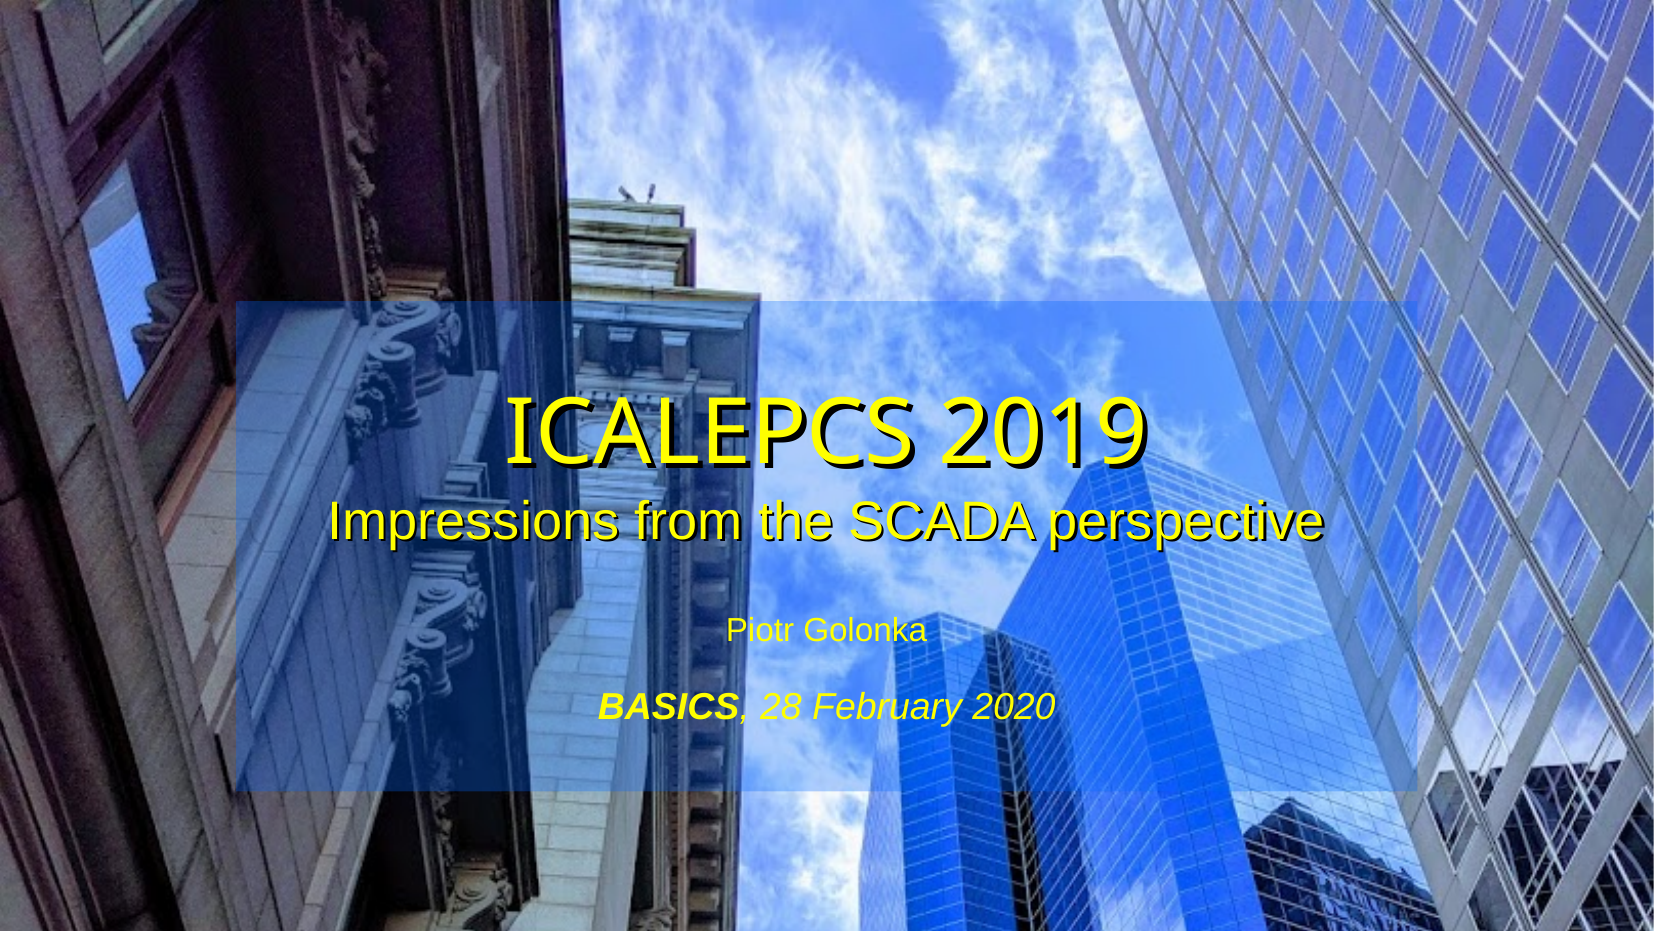

ICALEPCS 2019
Impressions from the SCADA perspective
Piotr Golonka
BASICS, 28 February 2020
Papers may be searched for/accessed at https://spms.fnal.gov/pls/icalepcs2019/search.html